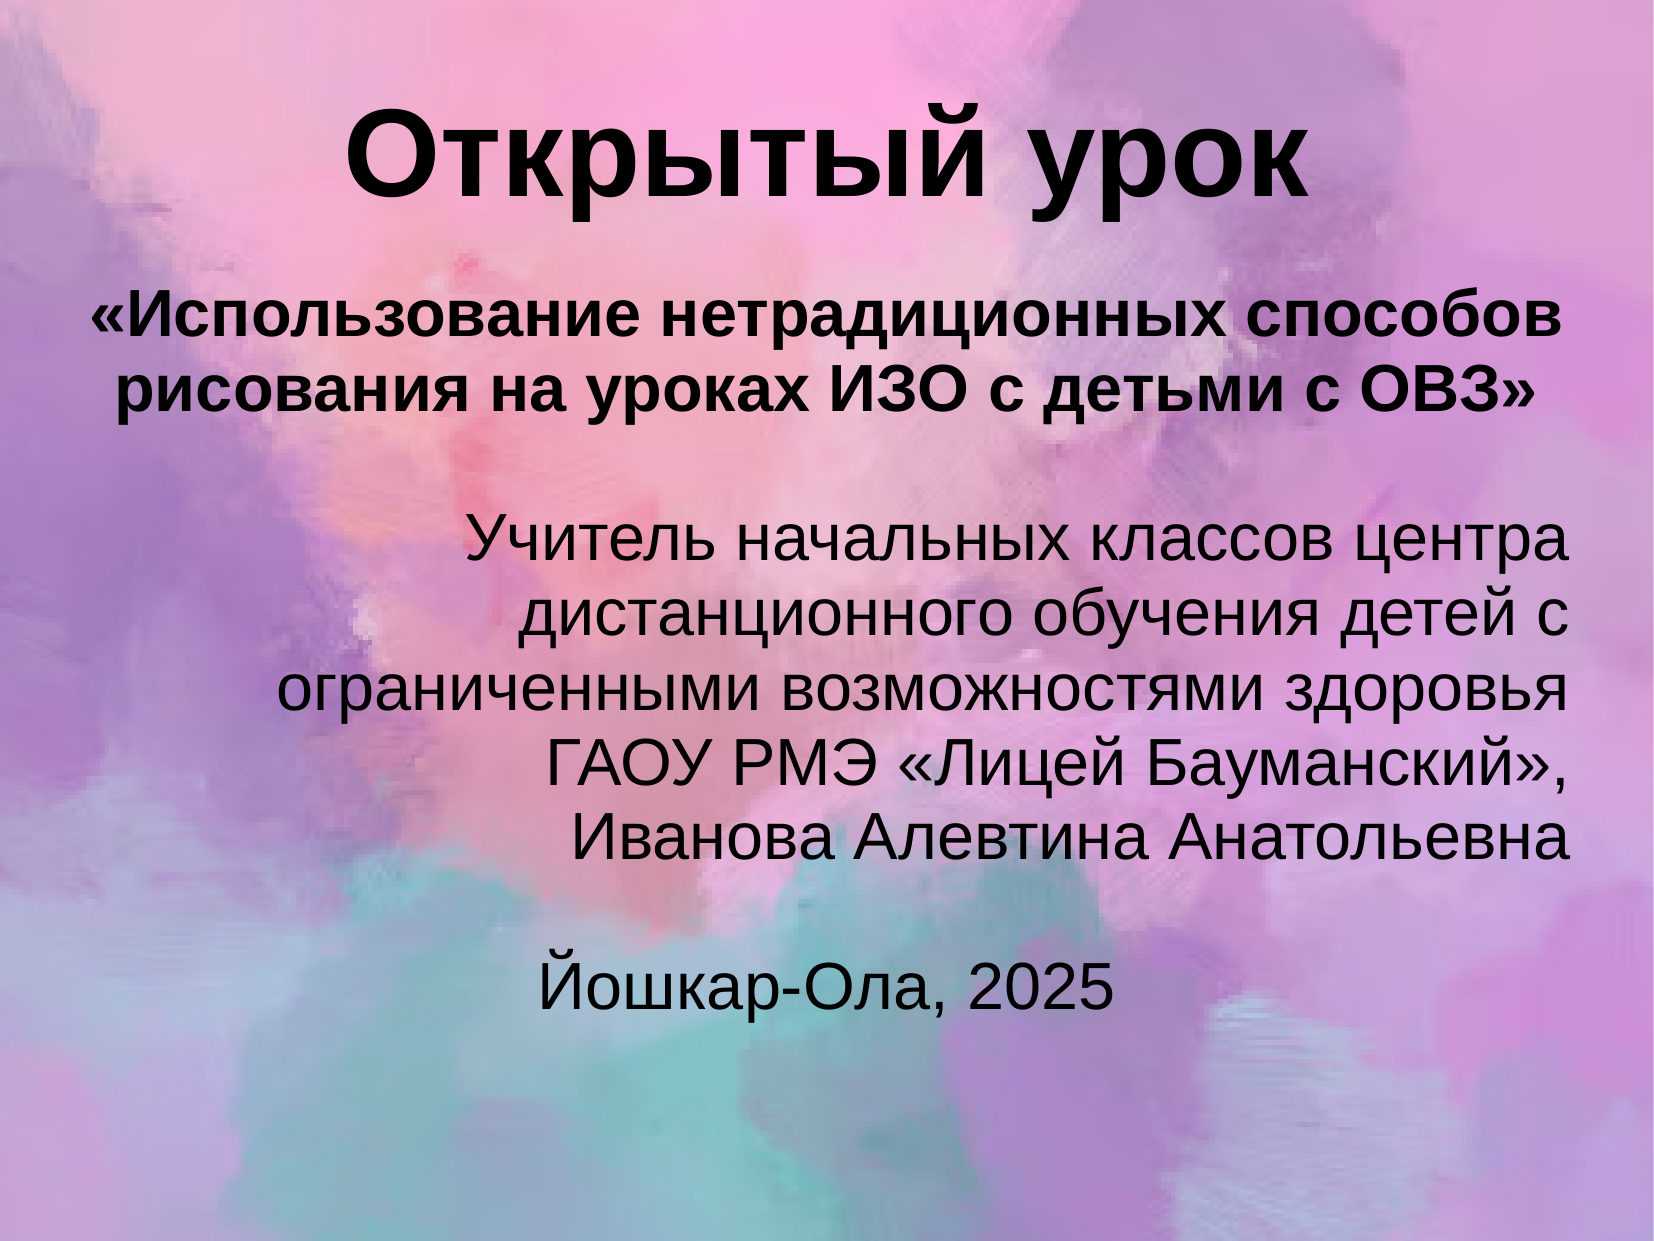

# Открытый урок
«Использование нетрадиционных способов рисования на уроках ИЗО с детьми с ОВЗ»
Учитель начальных классов центра дистанционного обучения детей с ограниченными возможностями здоровья
 ГАОУ РМЭ «Лицей Бауманский»,
 Иванова Алевтина Анатольевна
Йошкар-Ола, 2025